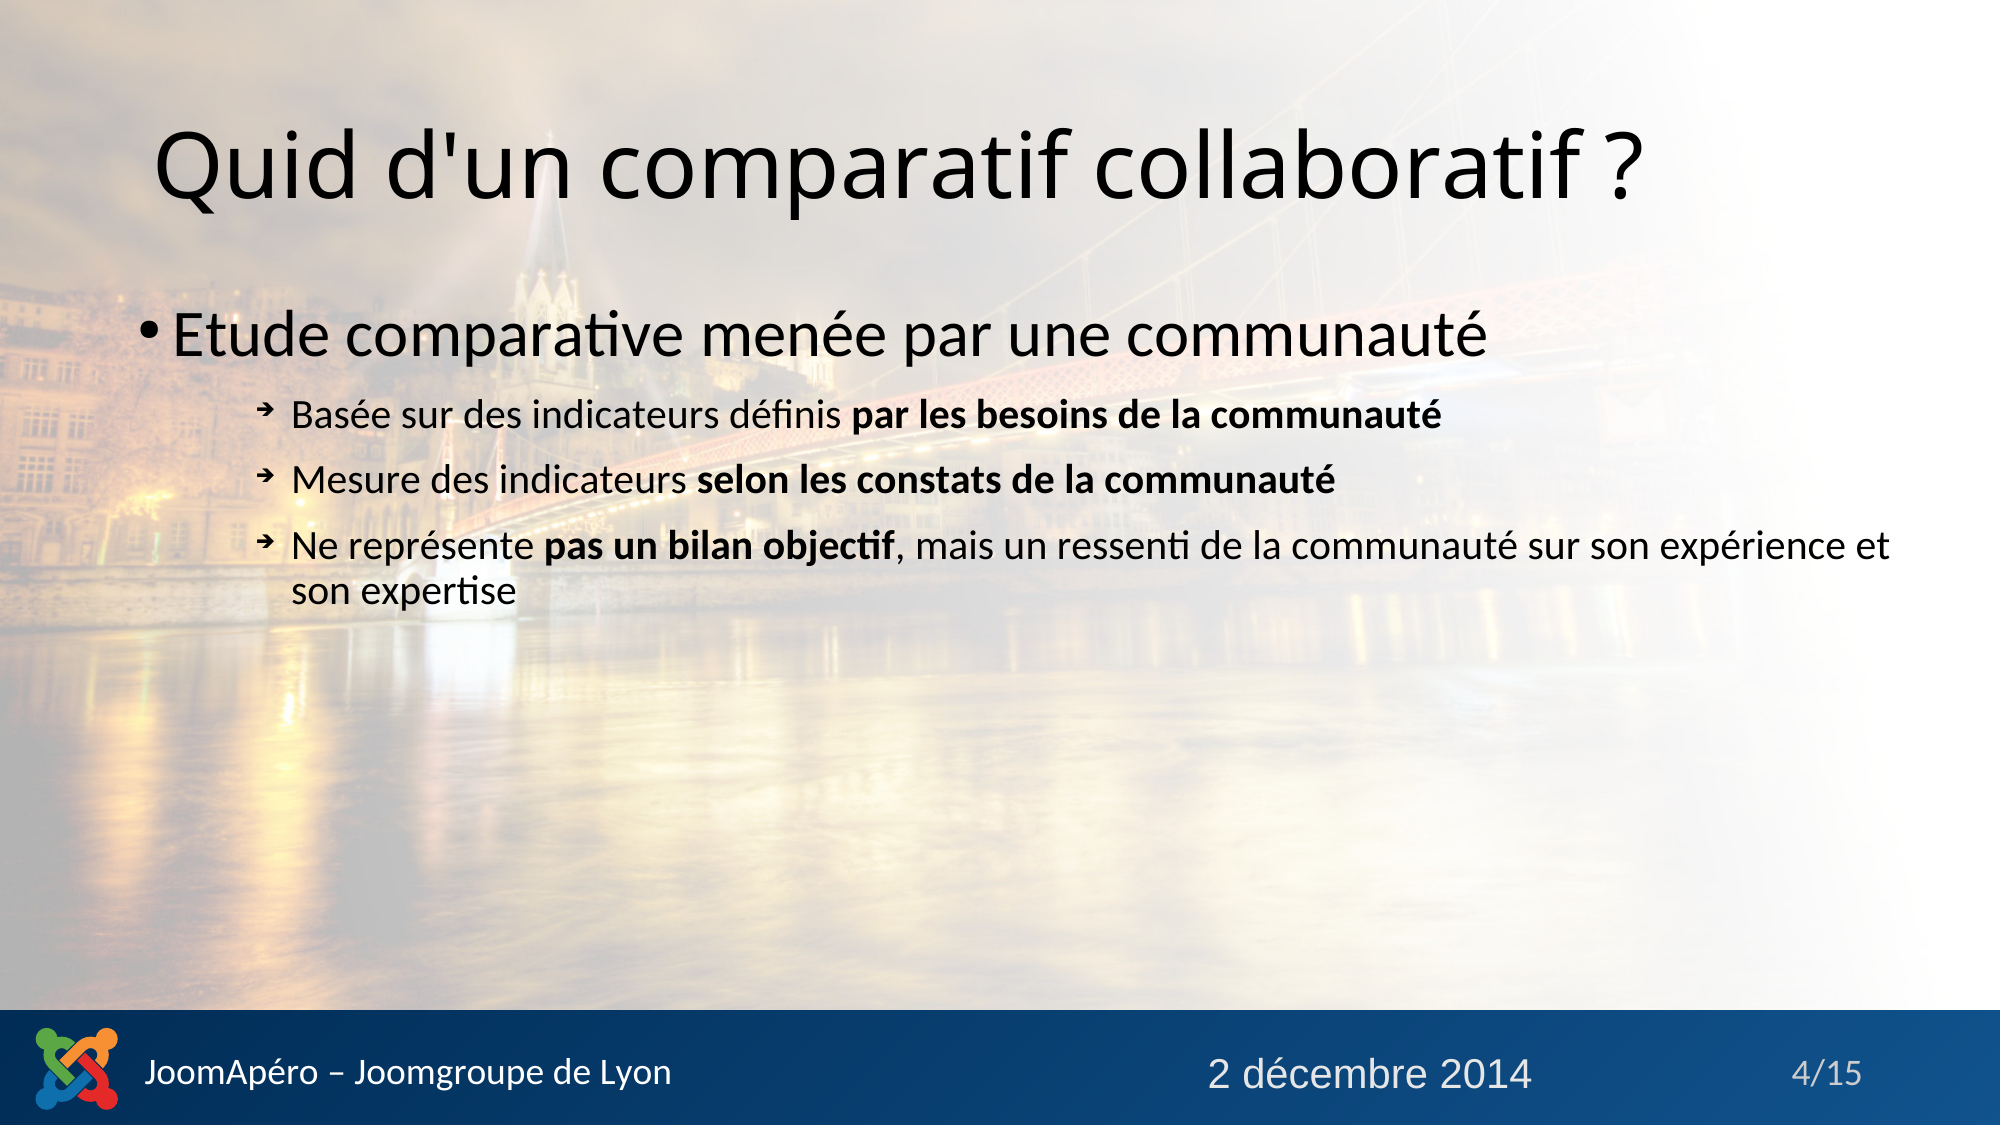

# Quid d'un comparatif collaboratif ?
Etude comparative menée par une communauté
Basée sur des indicateurs définis par les besoins de la communauté
Mesure des indicateurs selon les constats de la communauté
Ne représente pas un bilan objectif, mais un ressenti de la communauté sur son expérience et son expertise
4